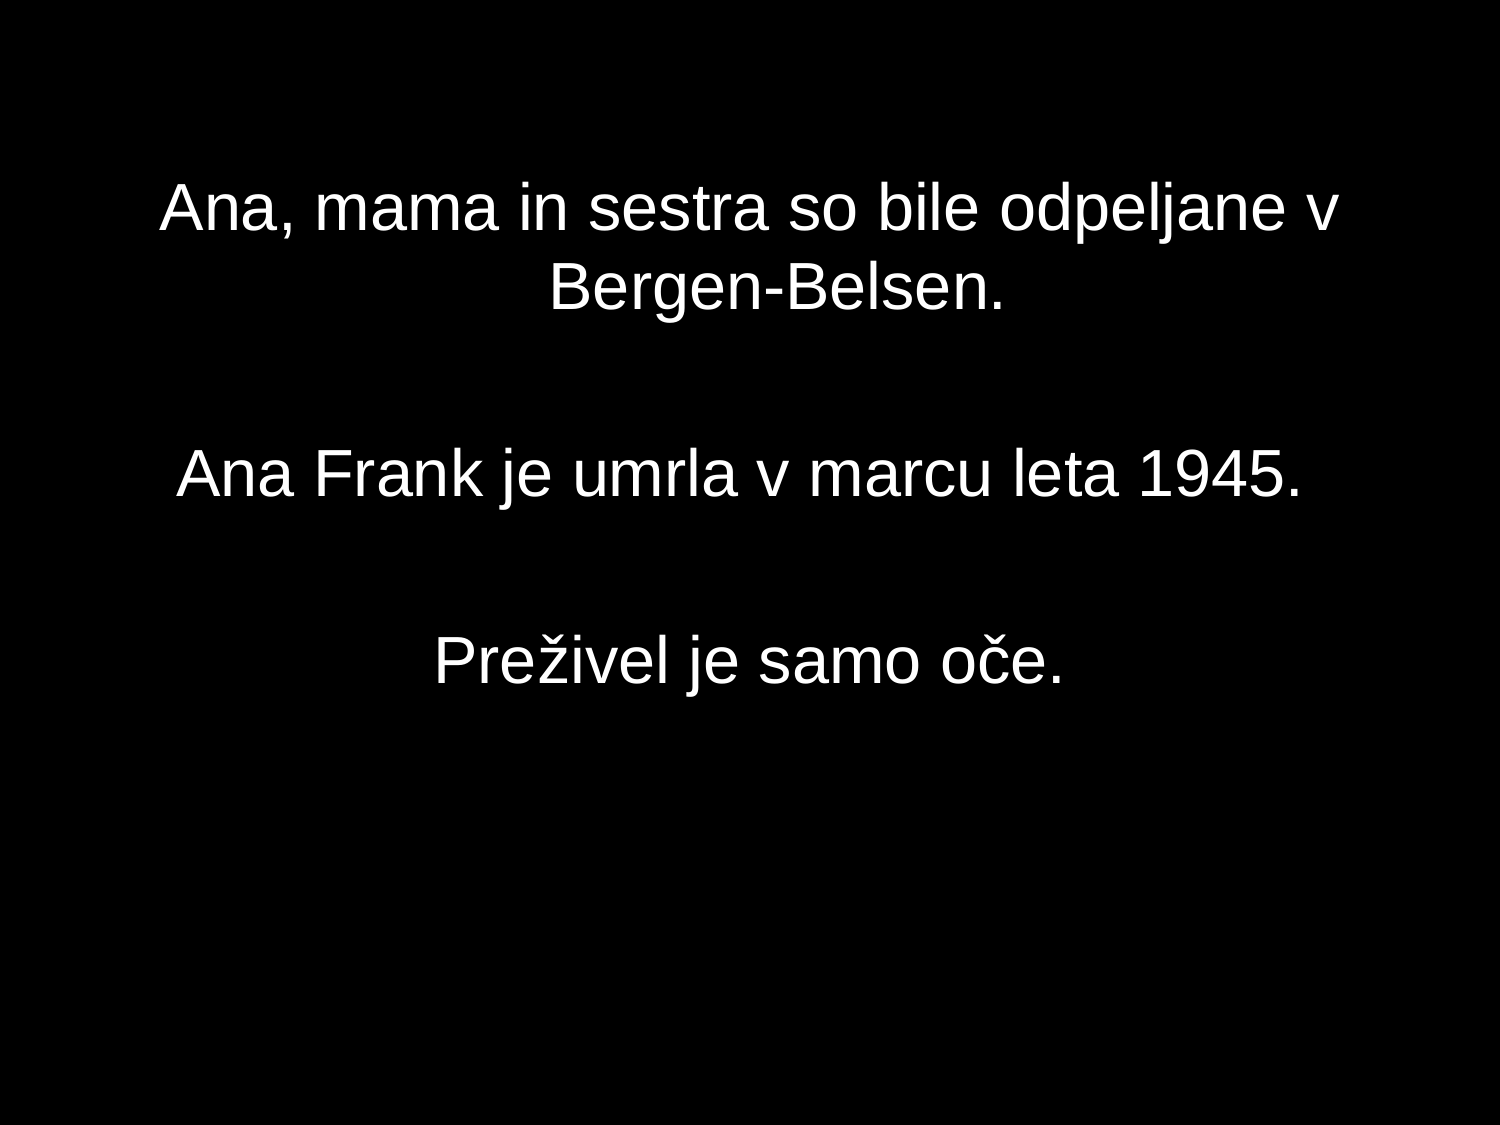

# Ana, mama in sestra so bile odpeljane v Bergen-Belsen.
Ana Frank je umrla v marcu leta 1945.
Preživel je samo oče.